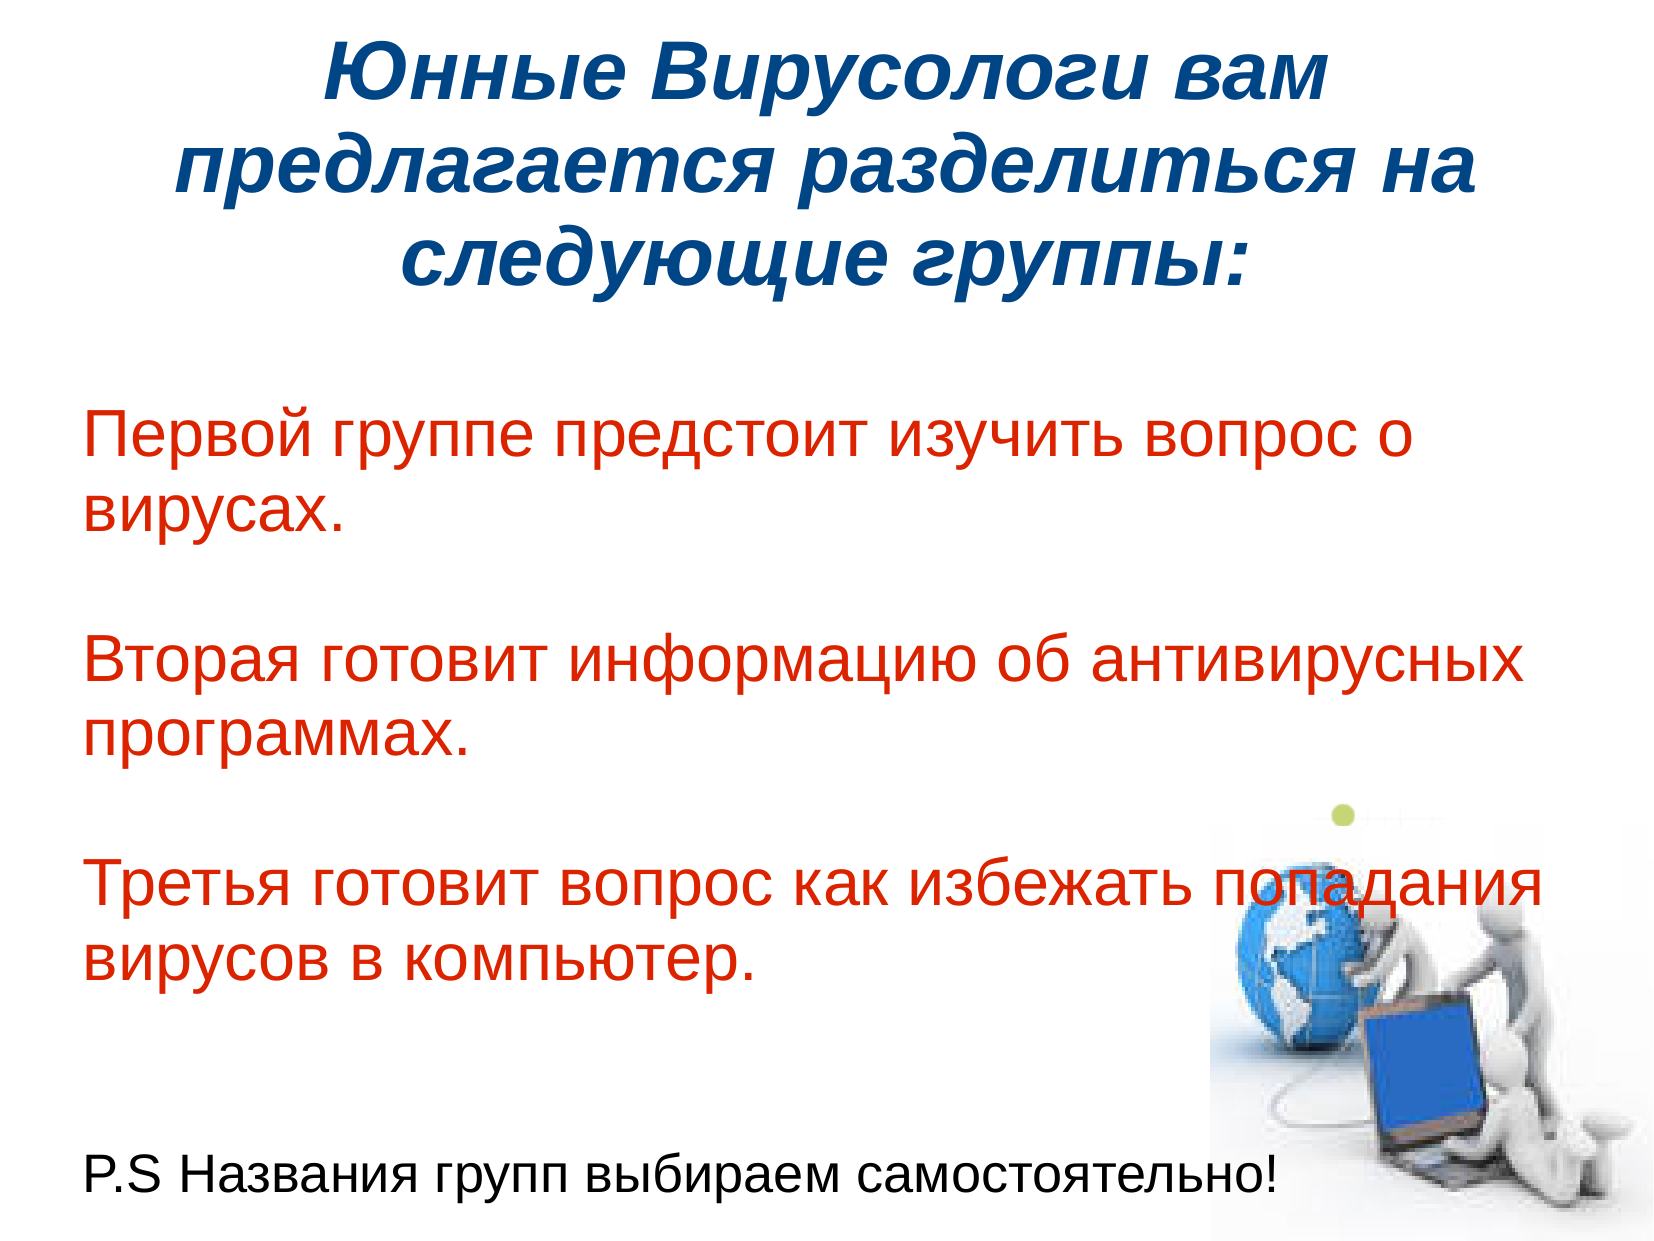

# Юнные Вирусологи вам предлагается разделиться на следующие группы:
Первой группе предстоит изучить вопрос о вирусах.
Вторая готовит информацию об антивирусных программах.
Третья готовит вопрос как избежать попадания вирусов в компьютер.
P.S Названия групп выбираем самостоятельно!